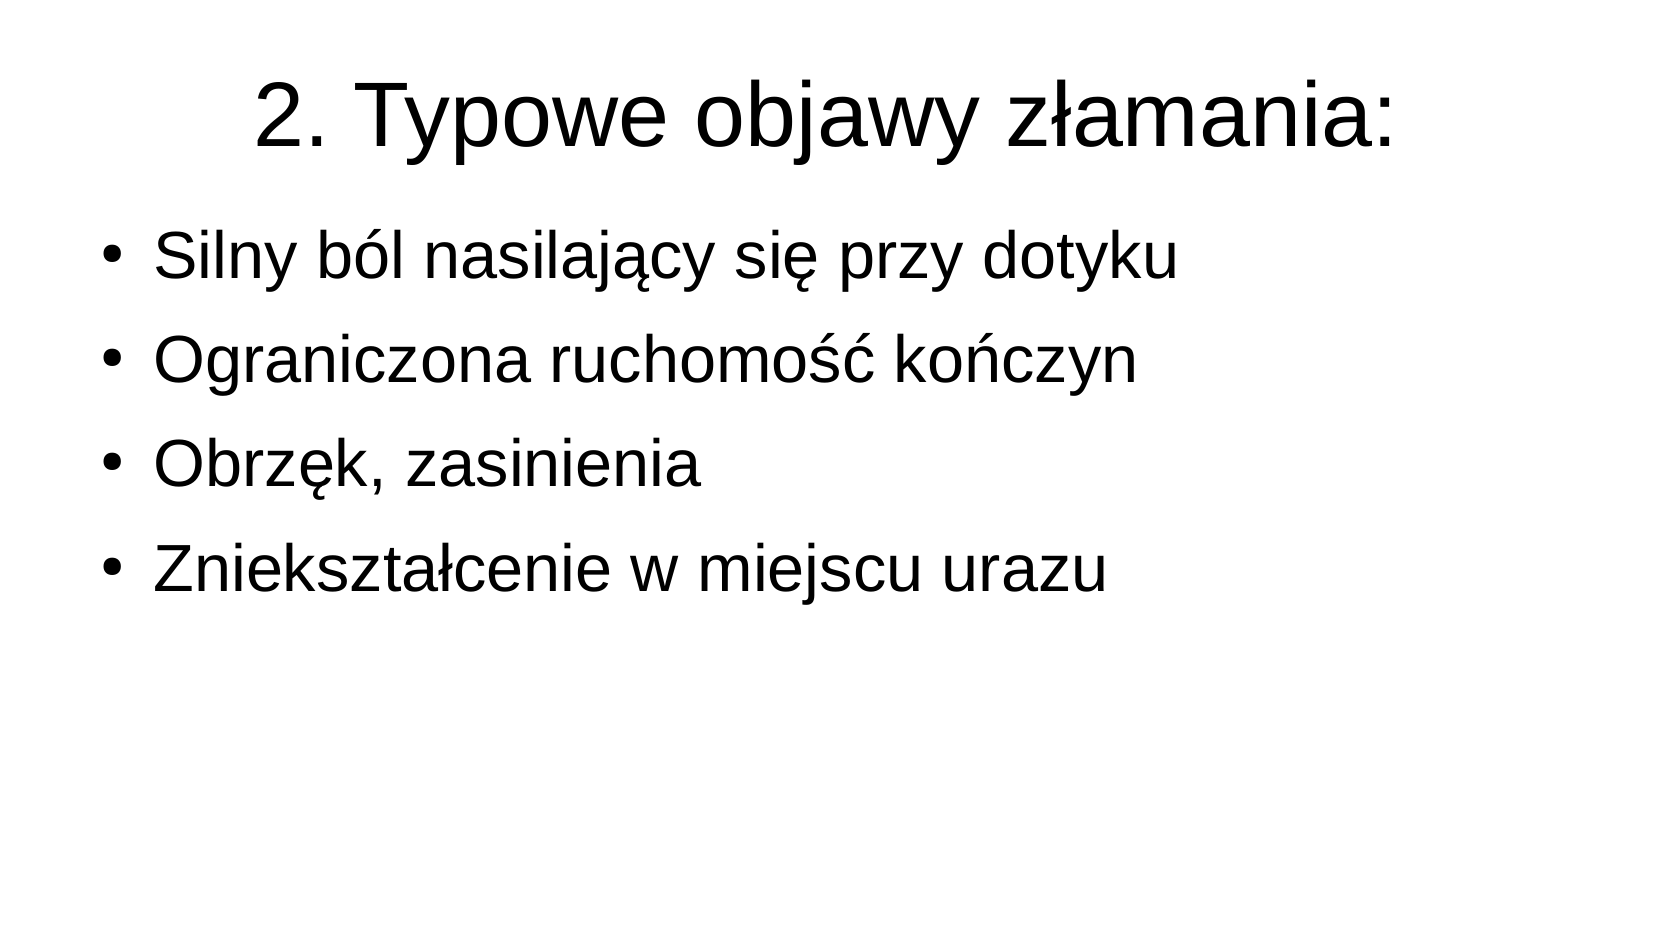

# 2. Typowe objawy złamania:
Silny ból nasilający się przy dotyku
Ograniczona ruchomość kończyn
Obrzęk, zasinienia
Zniekształcenie w miejscu urazu